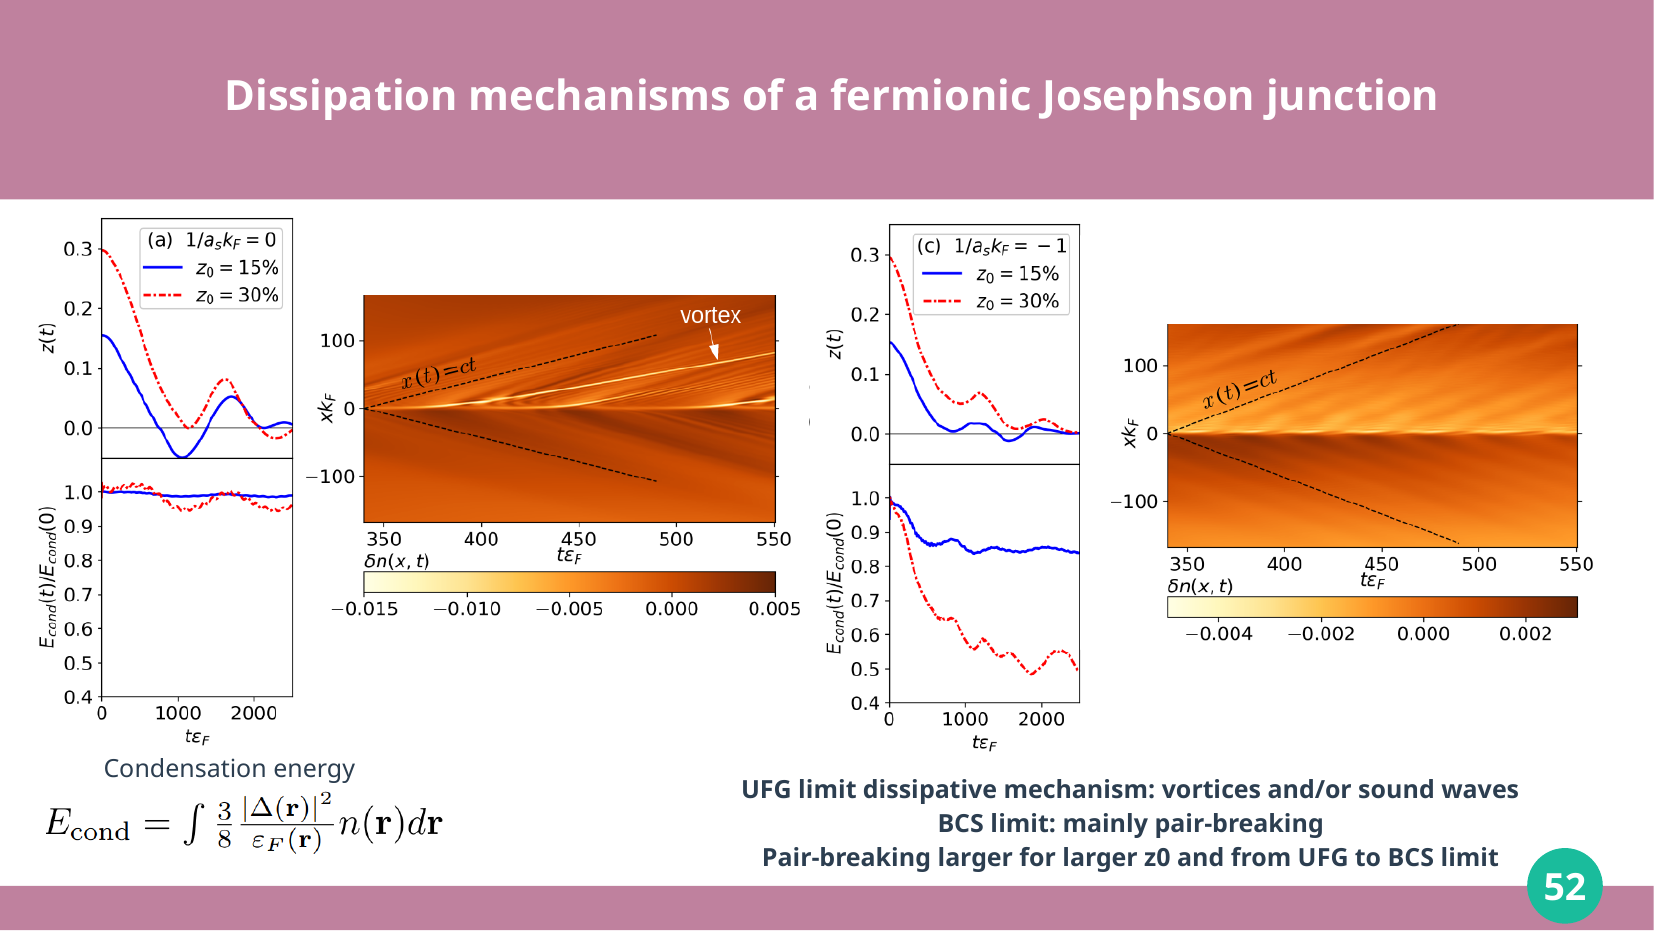

# Dissipation mechanisms of a fermionic Josephson junction
Condensation energy
UFG limit dissipative mechanism: vortices and/or sound waves
BCS limit: mainly pair-breaking
Pair-breaking larger for larger z0 and from UFG to BCS limit